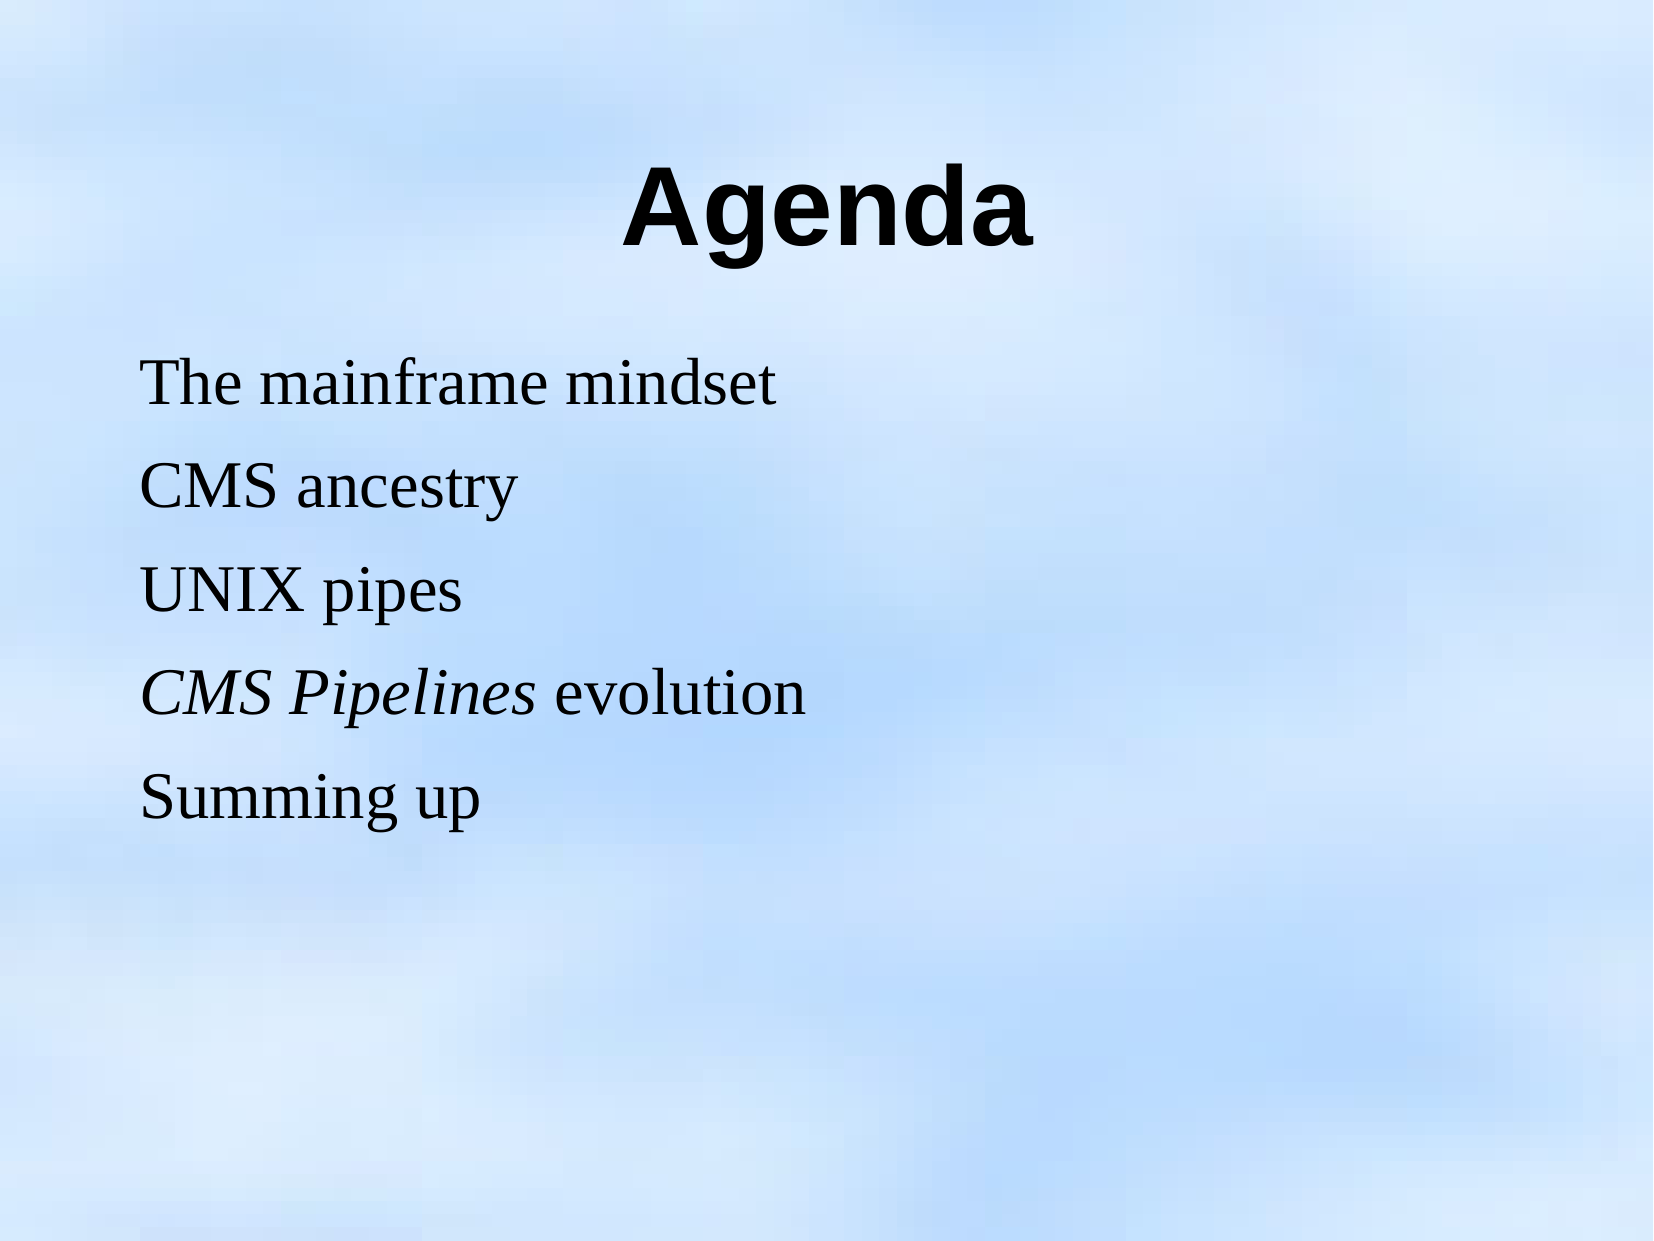

# Agenda
The mainframe mindset
CMS ancestry
UNIX pipes
CMS Pipelines evolution
Summing up